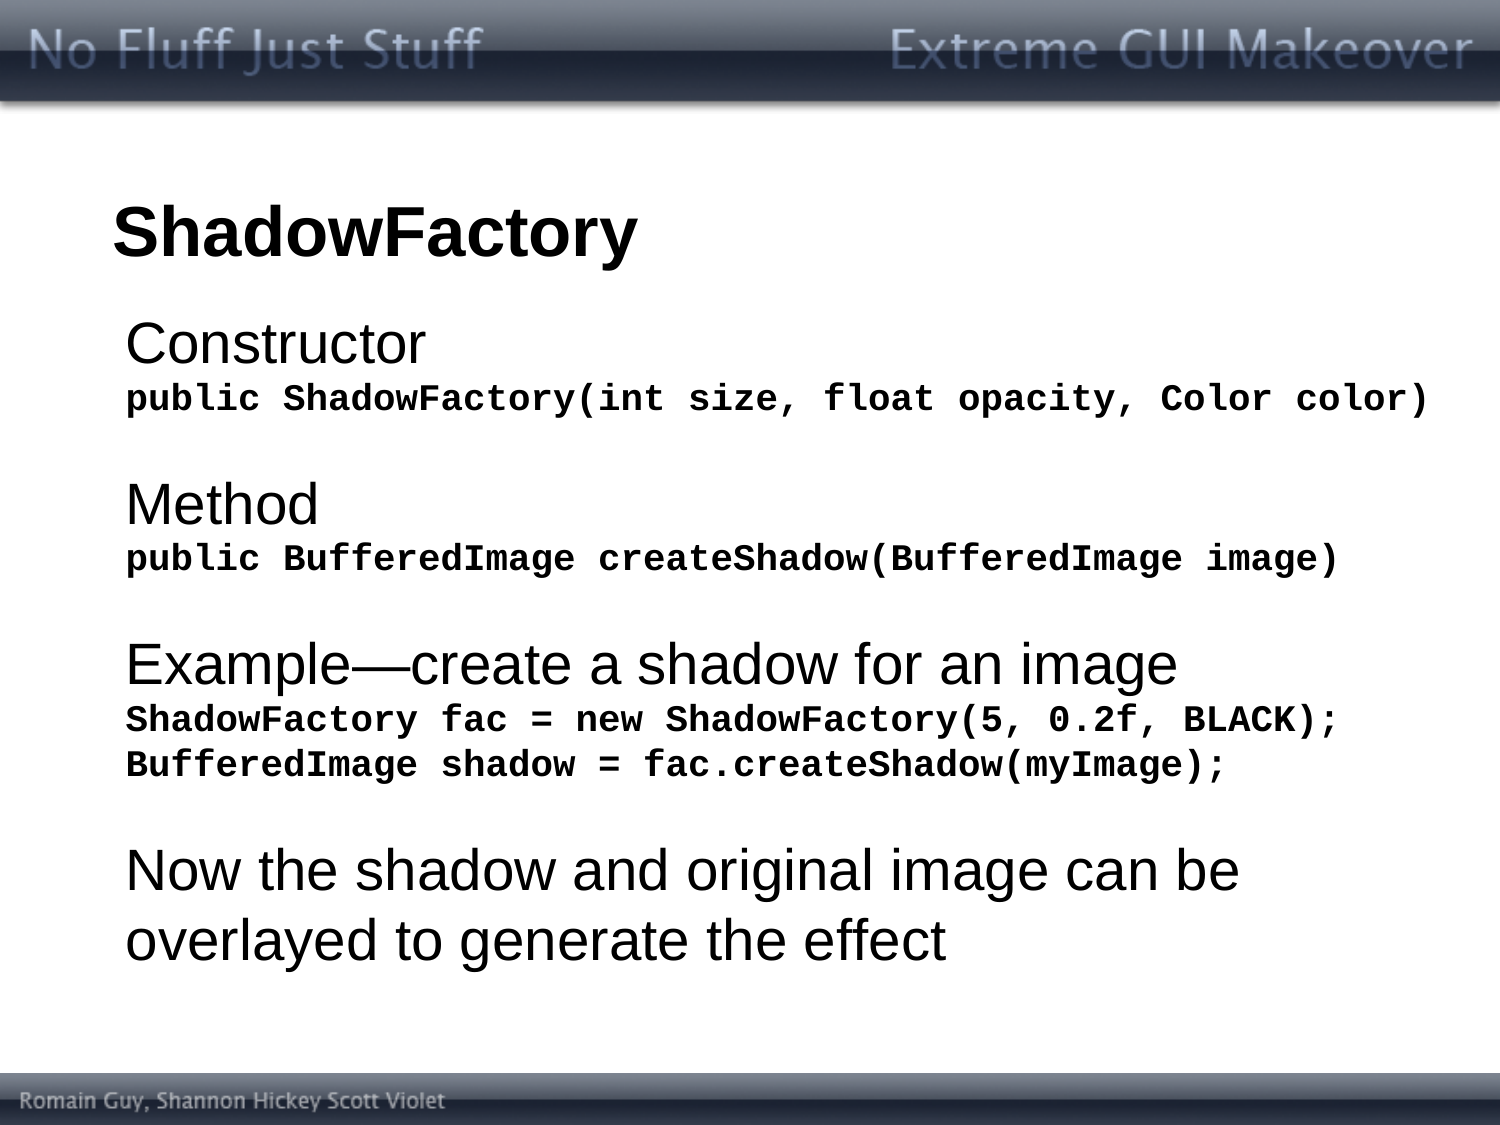

# ShadowFactory
Constructor
public ShadowFactory(int size, float opacity, Color color)
Method
public BufferedImage createShadow(BufferedImage image)
Example—create a shadow for an image
ShadowFactory fac = new ShadowFactory(5, 0.2f, BLACK);
BufferedImage shadow = fac.createShadow(myImage);
Now the shadow and original image can be overlayed to generate the effect